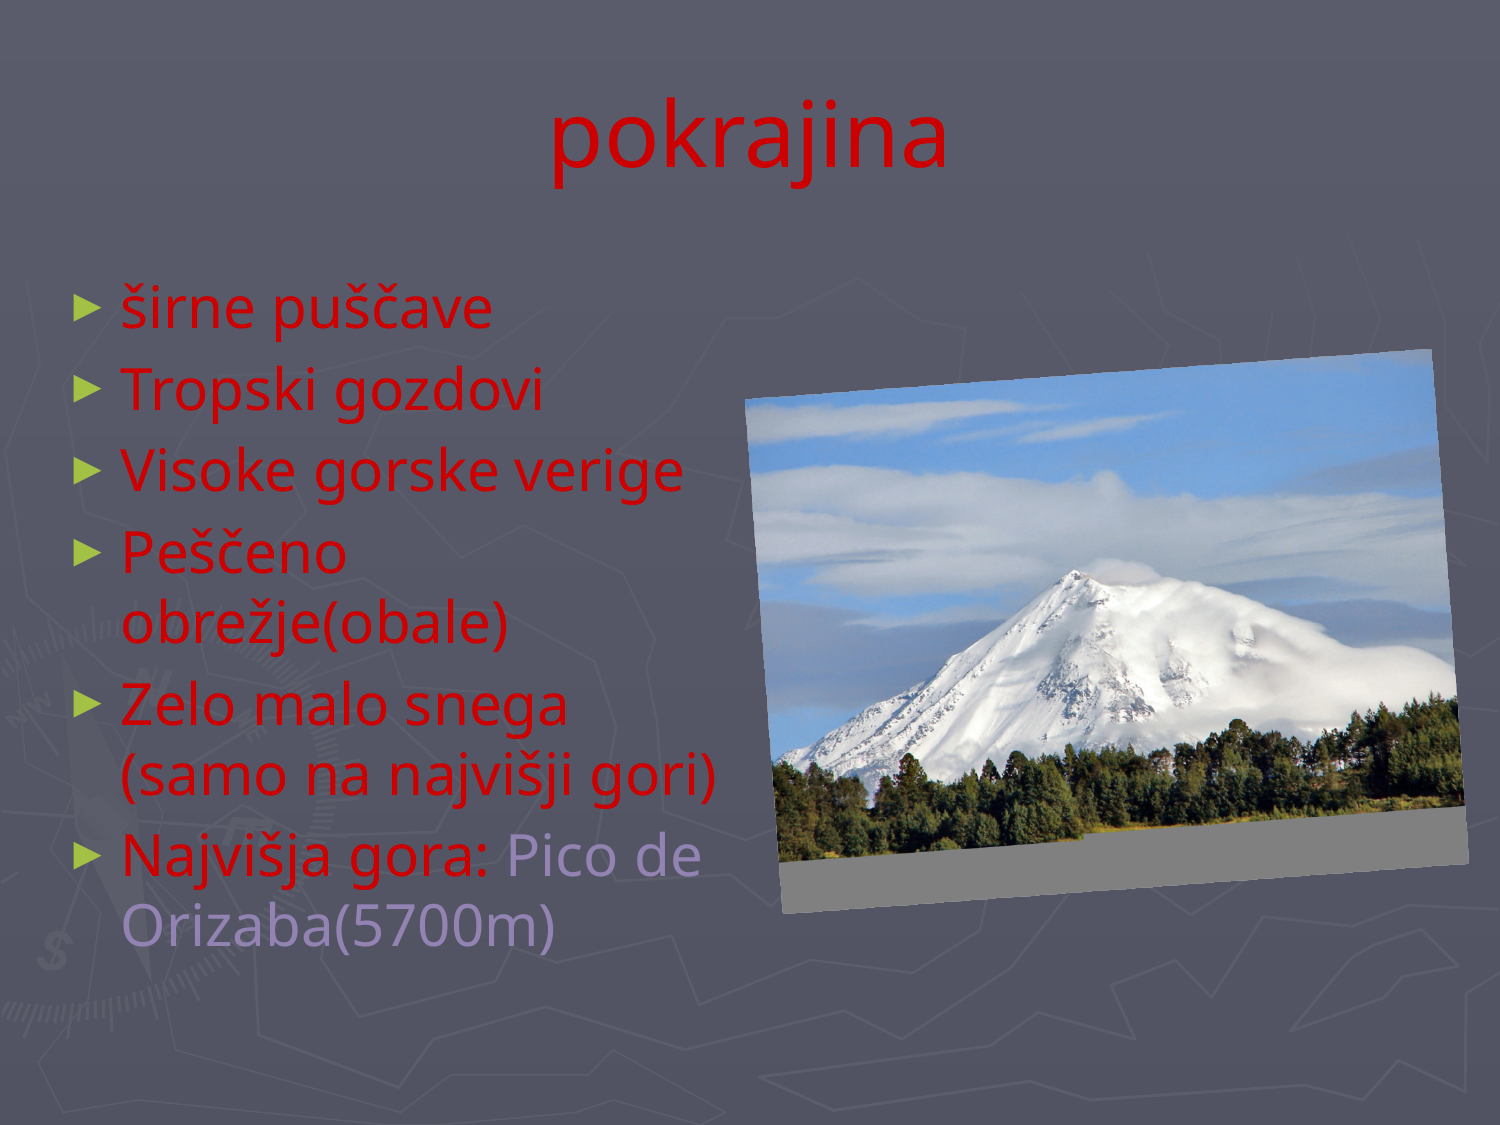

# pokrajina
širne puščave
Tropski gozdovi
Visoke gorske verige
Peščeno obrežje(obale)
Zelo malo snega (samo na najvišji gori)
Najvišja gora: Pico de Orizaba(5700m)